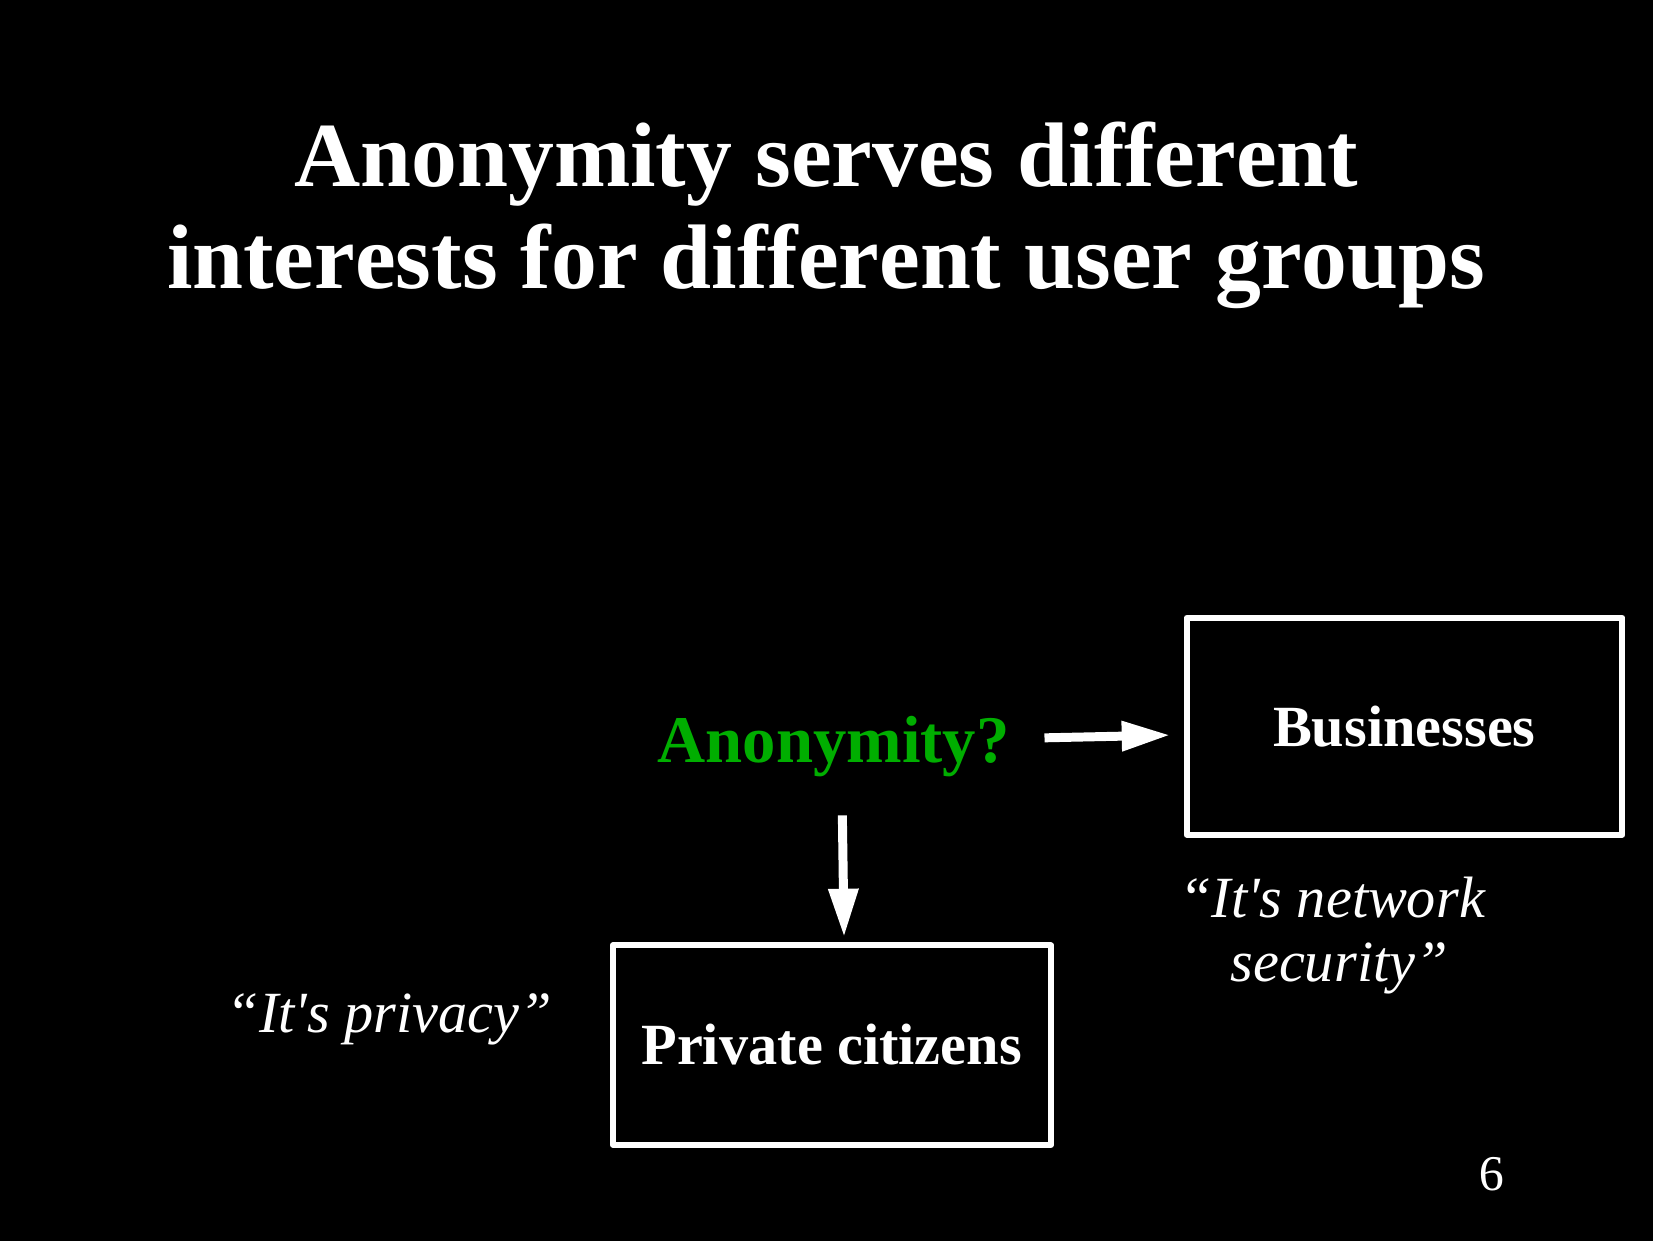

# Anonymity serves different interests for different user groups
Businesses
Anonymity?
“It's network
security”
Private citizens
“It's privacy”